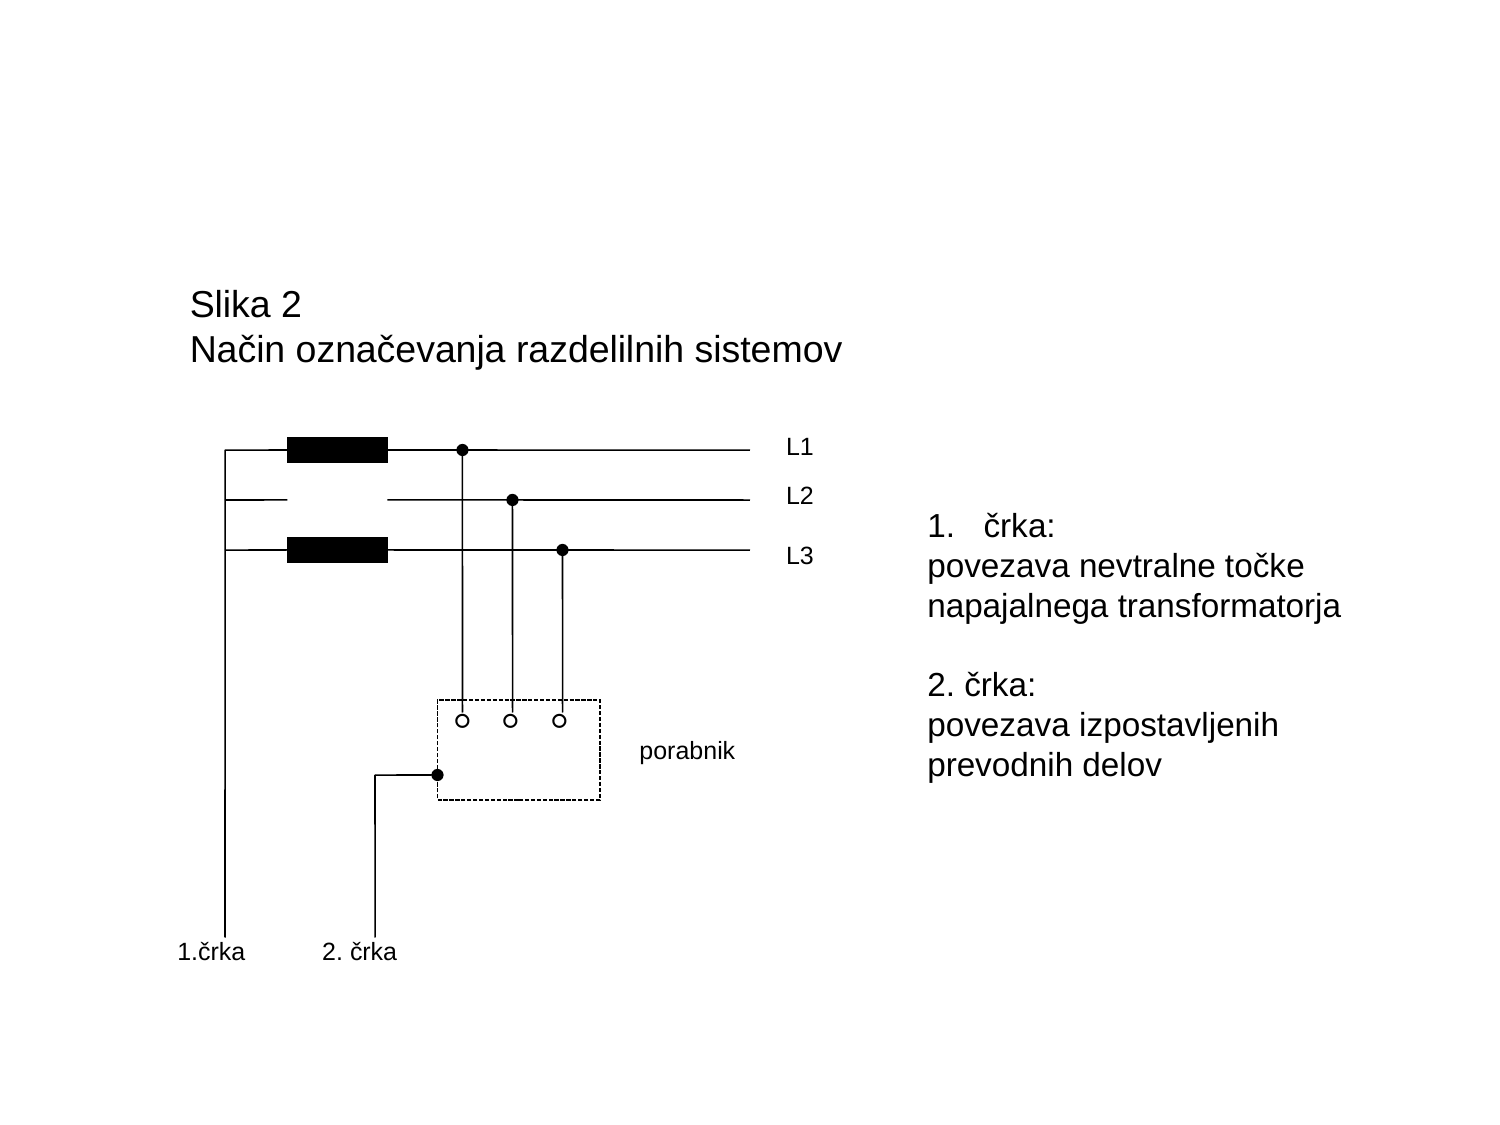

#
Slika 2
Način označevanja razdelilnih sistemov
črka:
povezava nevtralne točke
napajalnega transformatorja
2. črka:
povezava izpostavljenih
prevodnih delov
L1
L2
L3
◦ ◦ ◦
porabnik
1.črka 2. črka